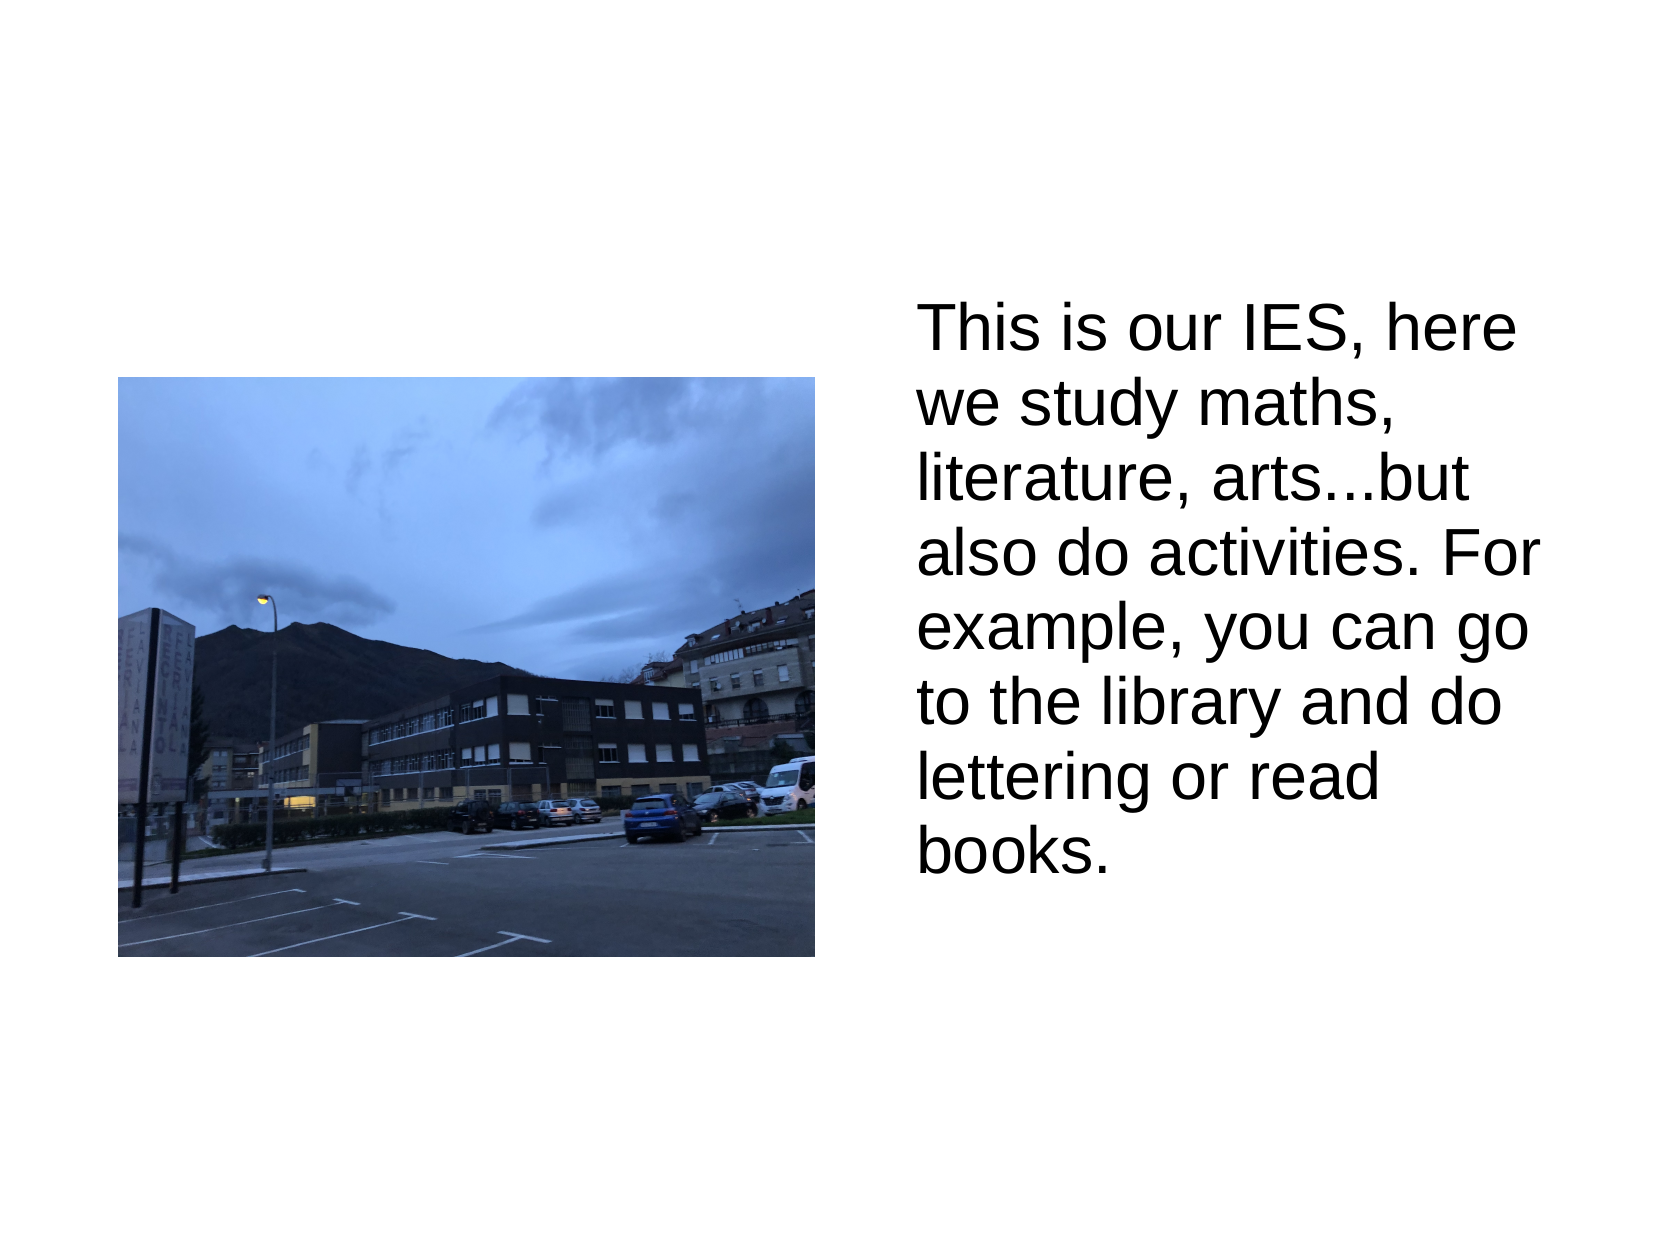

#
This is our IES, here we study maths, literature, arts...but also do activities. For example, you can go to the library and do lettering or read books.